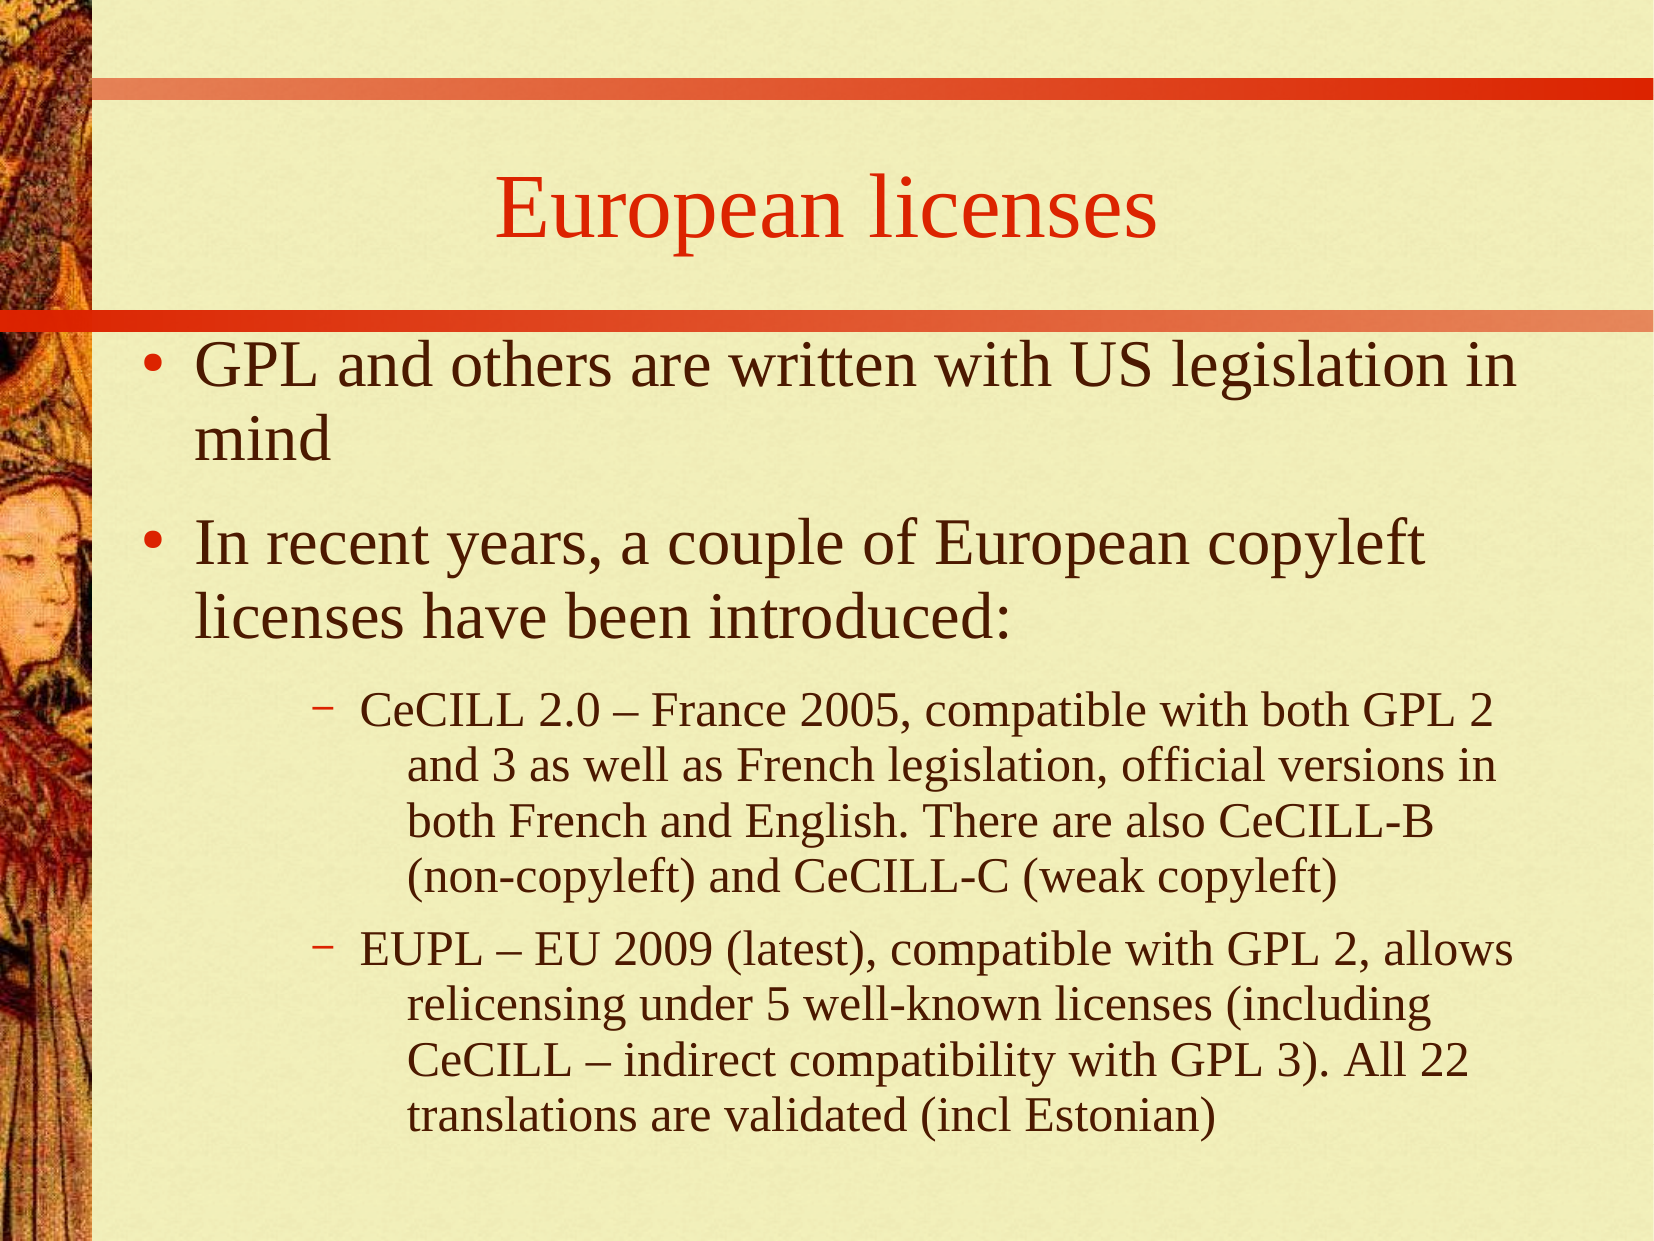

# European licenses
GPL and others are written with US legislation in mind
In recent years, a couple of European copyleft licenses have been introduced:
CeCILL 2.0 – France 2005, compatible with both GPL 2 and 3 as well as French legislation, official versions in both French and English. There are also CeCILL-B (non-copyleft) and CeCILL-C (weak copyleft)
EUPL – EU 2009 (latest), compatible with GPL 2, allows relicensing under 5 well-known licenses (including CeCILL – indirect compatibility with GPL 3). All 22 translations are validated (incl Estonian)